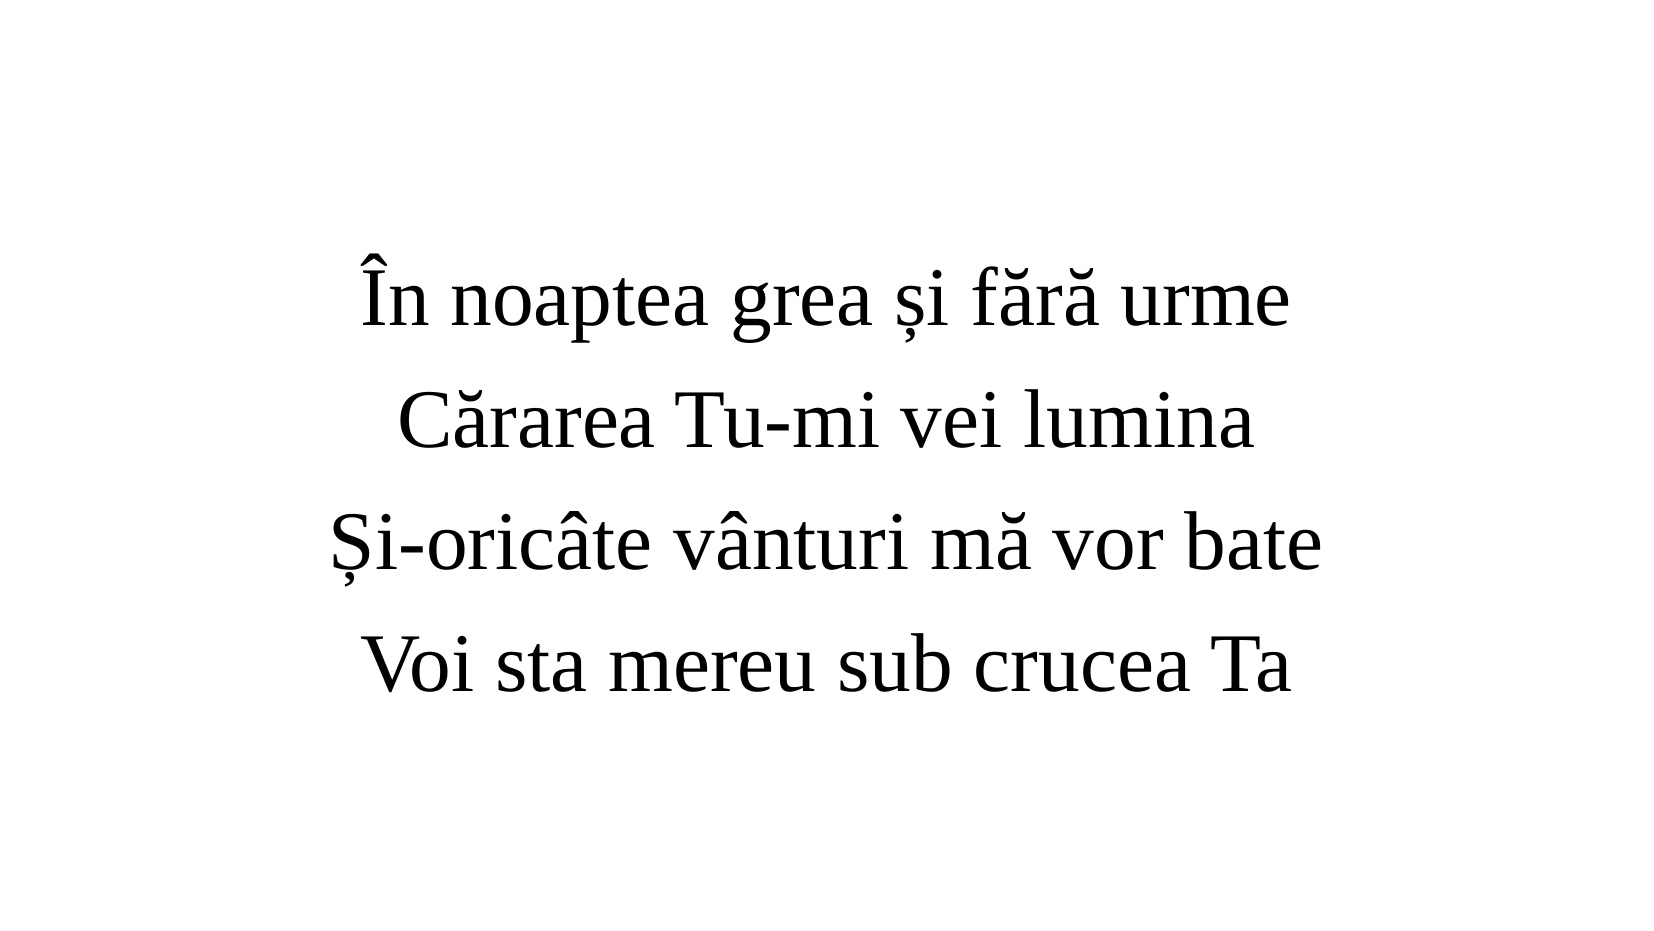

# În noaptea grea și fără urme
Cărarea Tu-mi vei lumina
Și-oricâte vânturi mă vor bate
Voi sta mereu sub crucea Ta